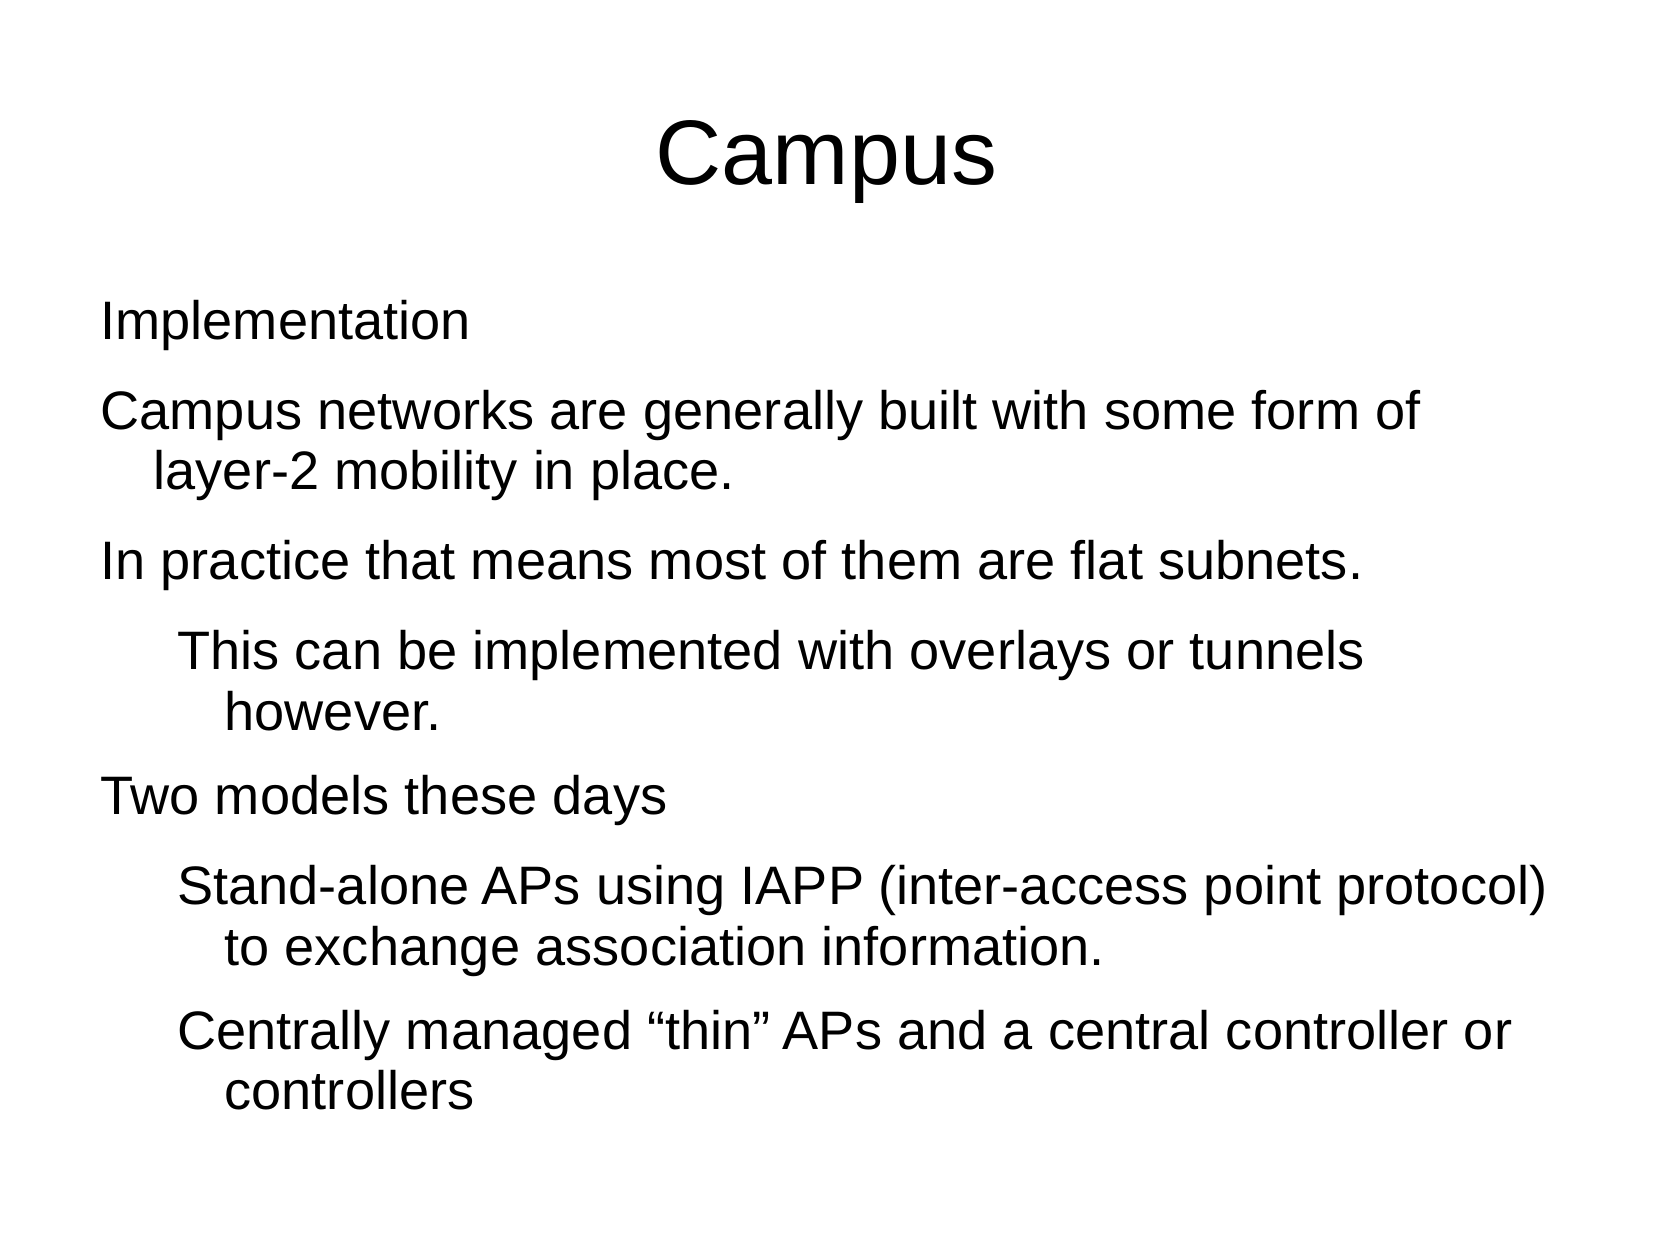

# Campus
Implementation
Campus networks are generally built with some form of layer-2 mobility in place.
In practice that means most of them are flat subnets.
This can be implemented with overlays or tunnels however.
Two models these days
Stand-alone APs using IAPP (inter-access point protocol) to exchange association information.
Centrally managed “thin” APs and a central controller or controllers